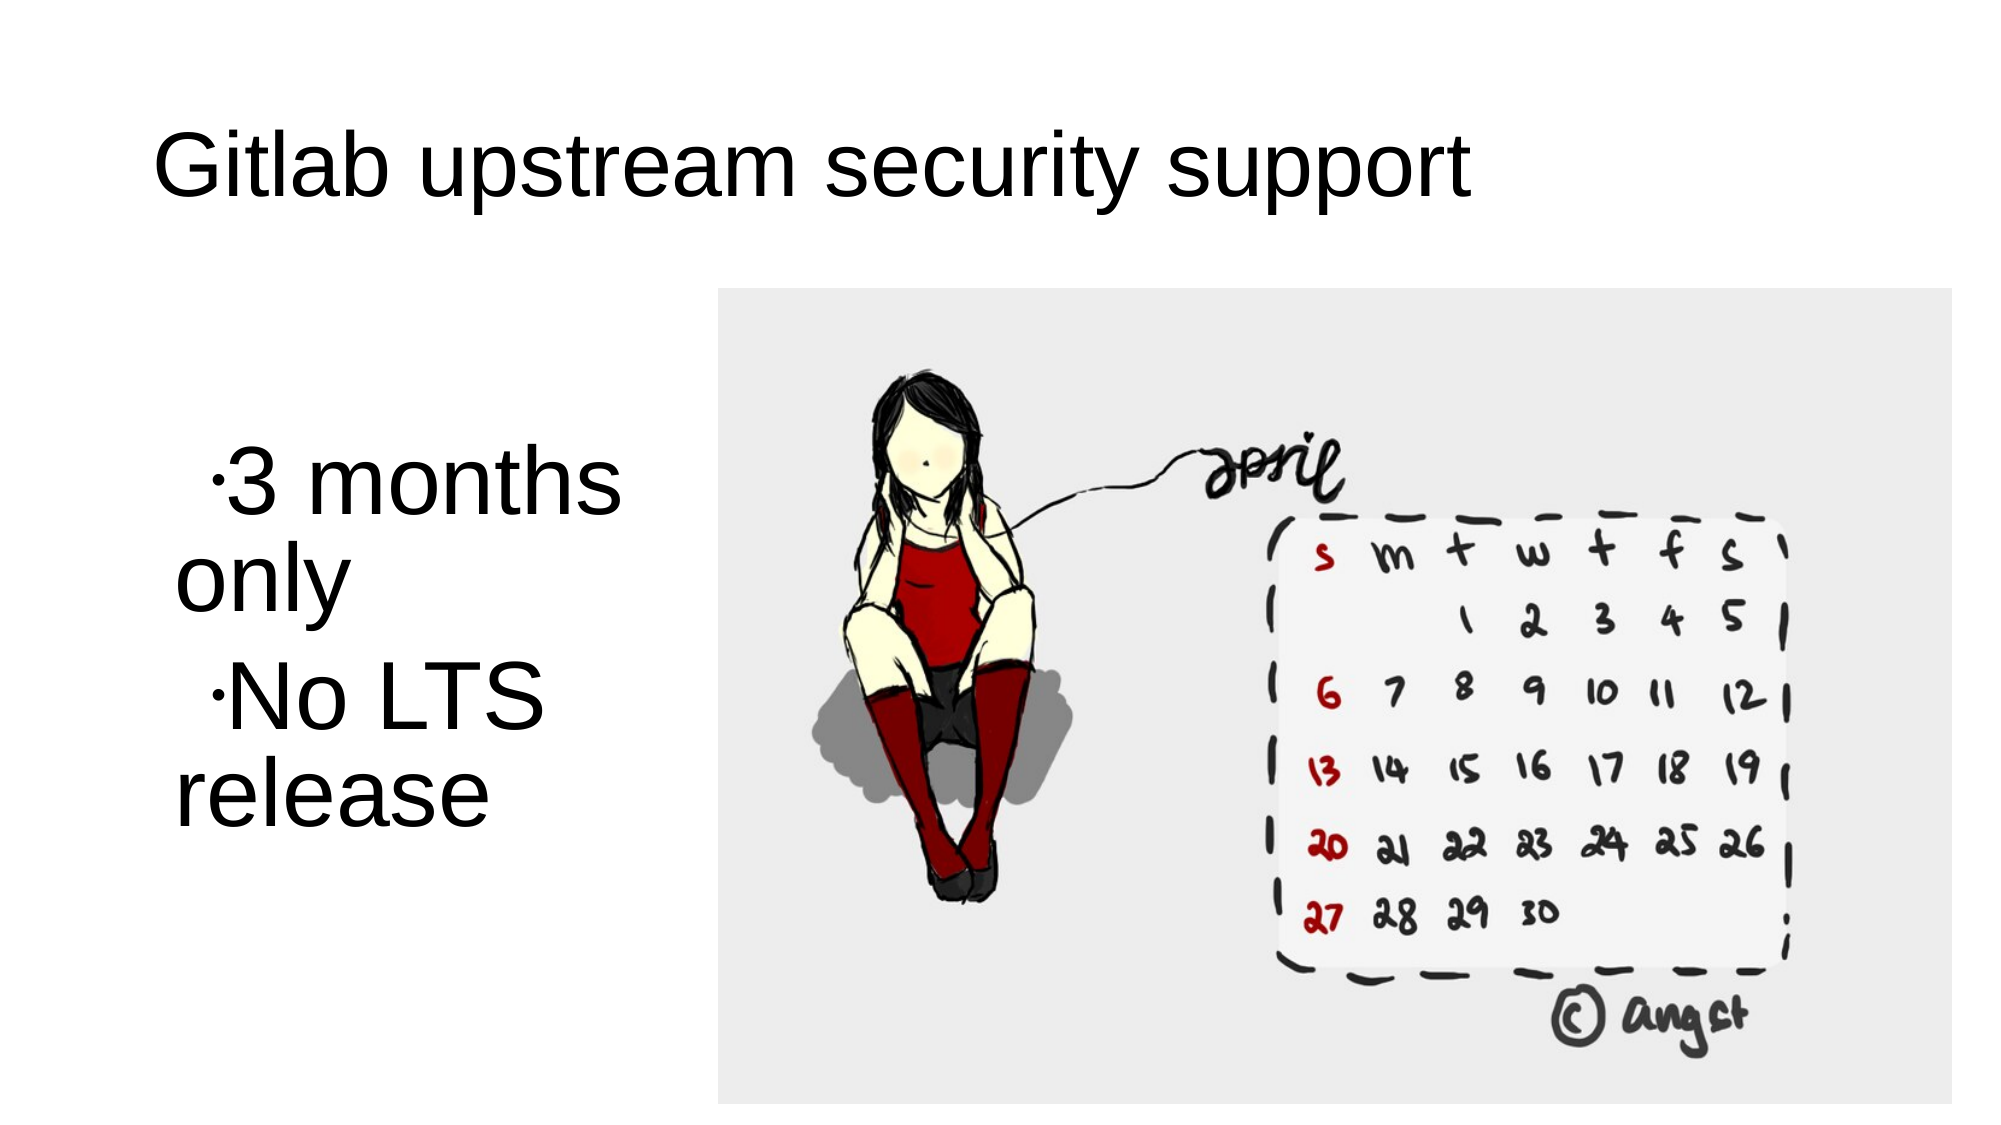

# Gitlab upstream security support
3 months only
No LTS release